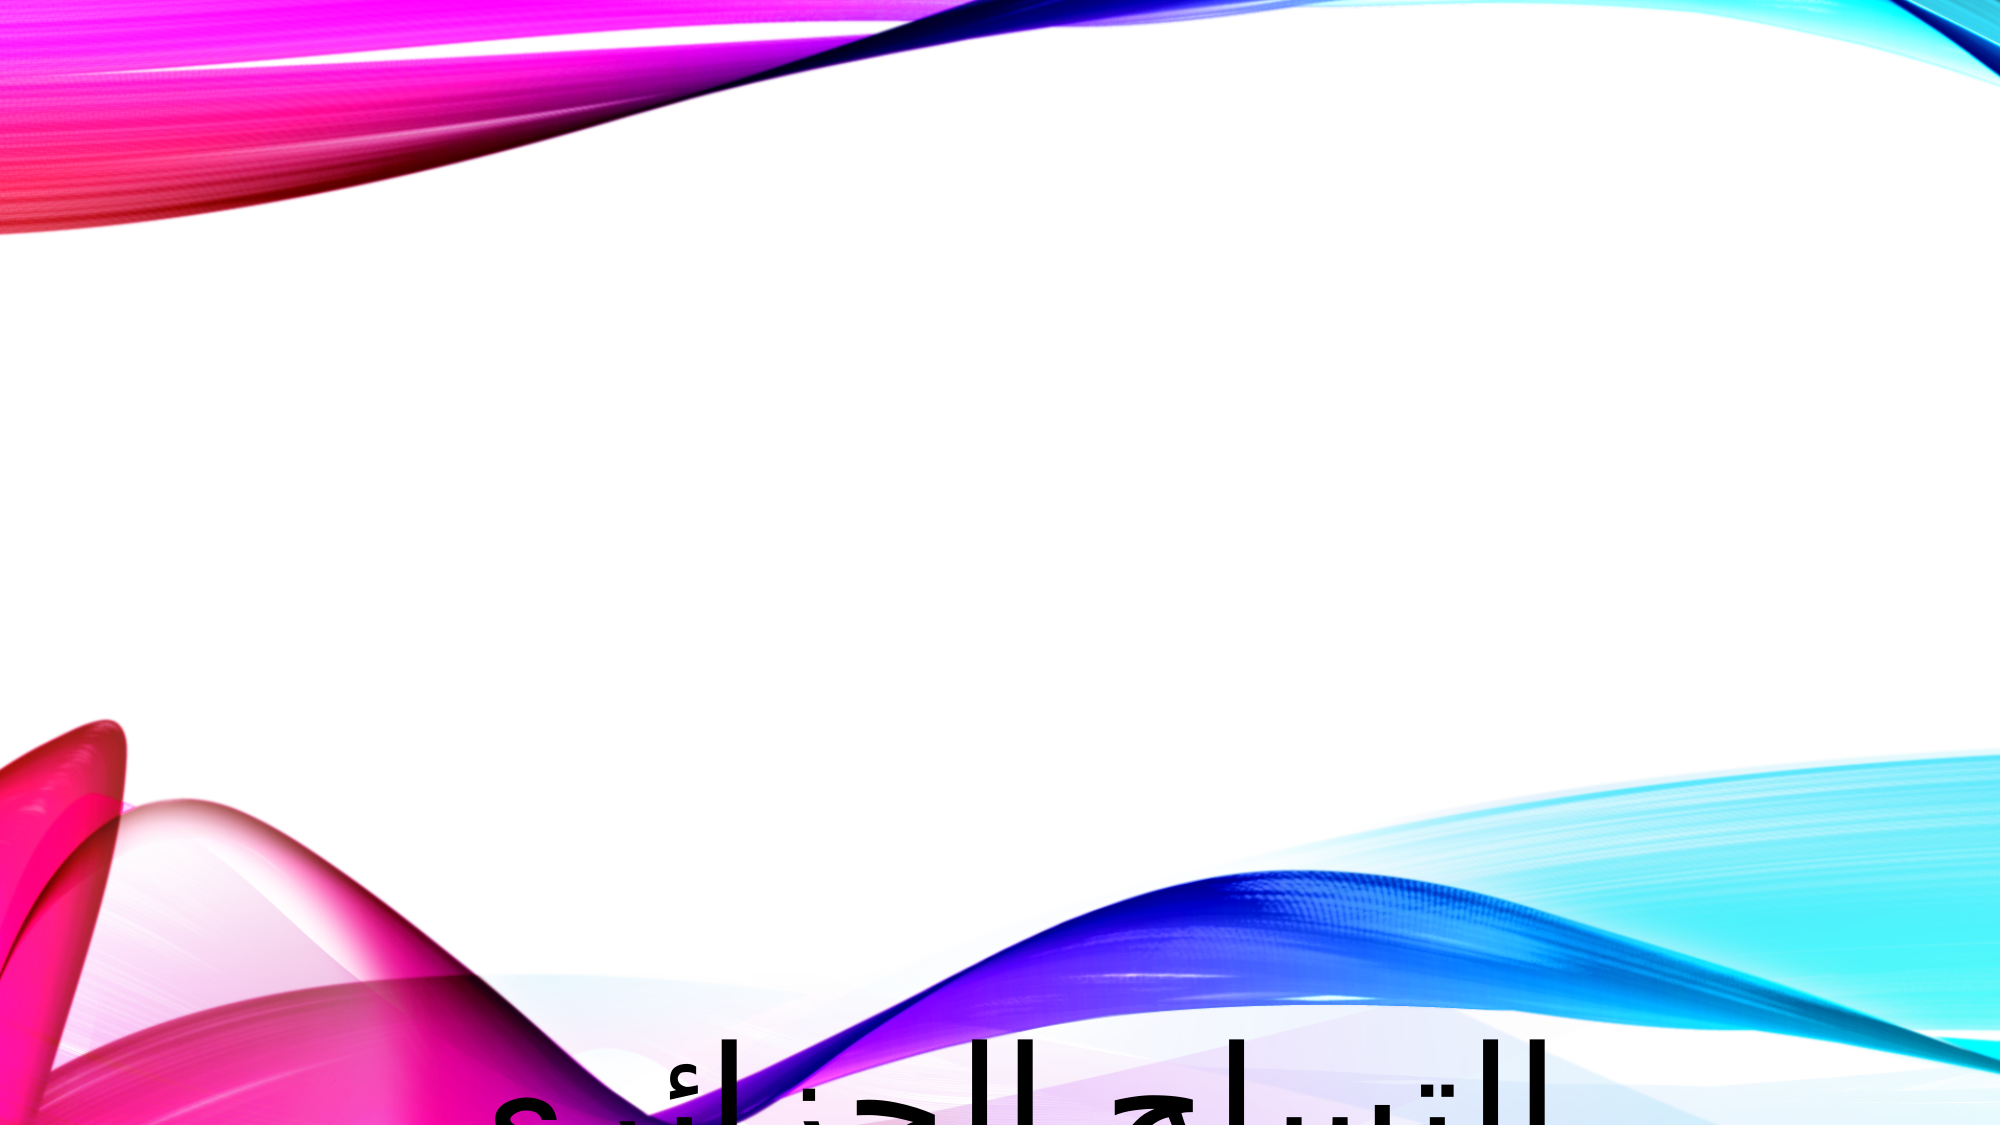

# التسلح الجزائري المغربي: سياق جديد لتوجهات قديمة